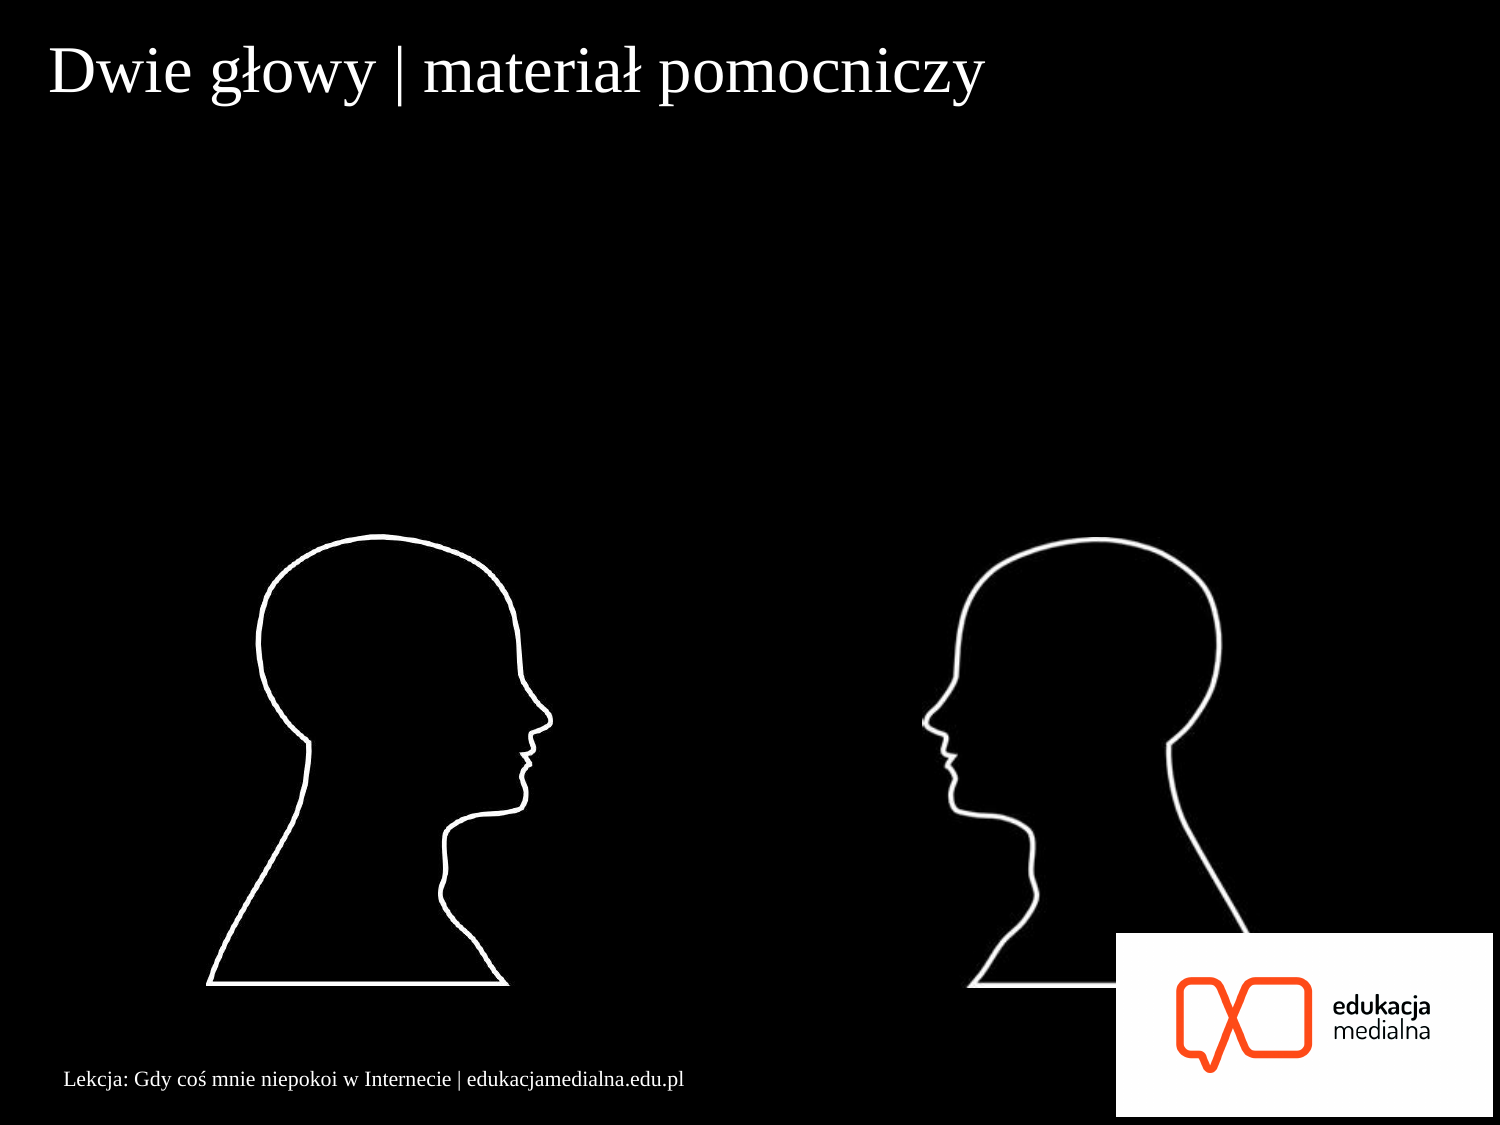

Dwie głowy | materiał pomocniczy
Lekcja: Gdy coś mnie niepokoi w Internecie | edukacjamedialna.edu.pl